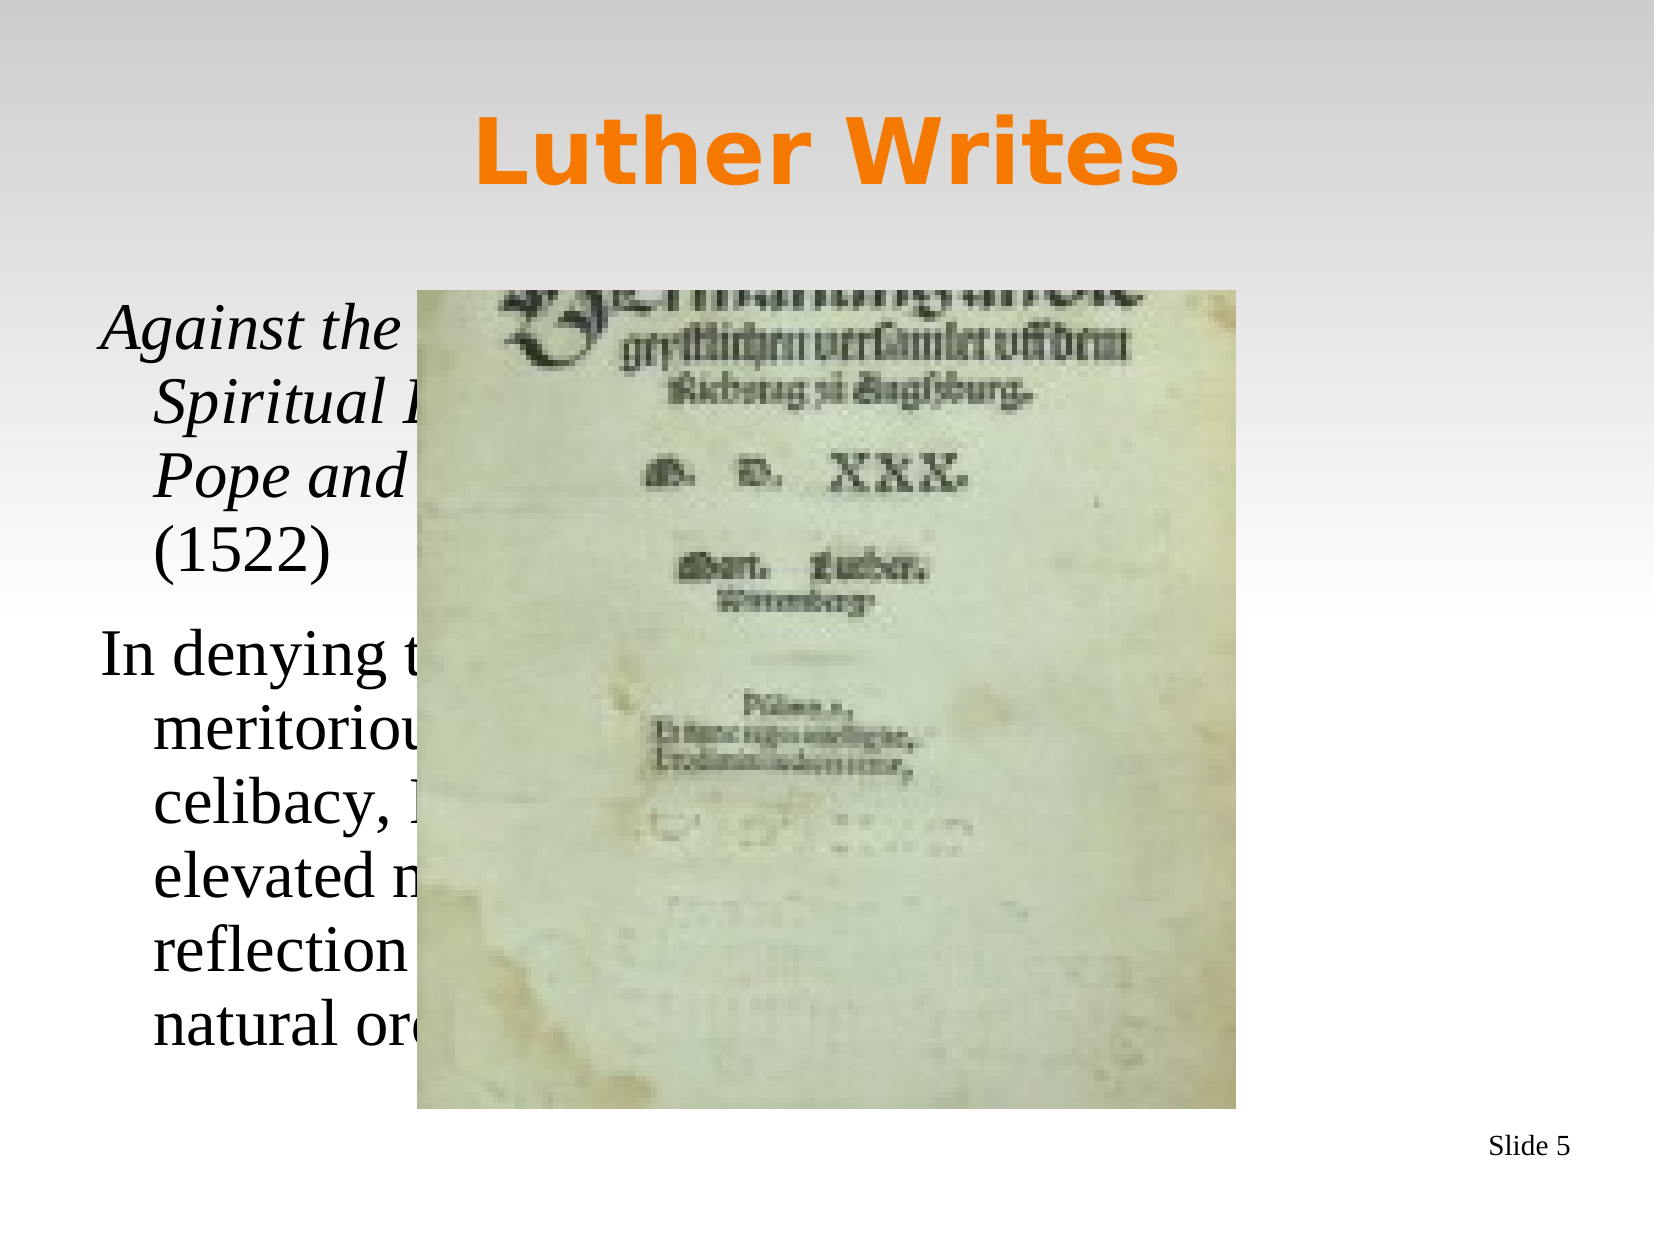

# Luther Writes
Against the So-Called Spiritual Estate of the Pope and the Bishops (1522)
In denying the meritorious value of celibacy, Luther elevated marriage as a reflection of God's natural order of creation
5